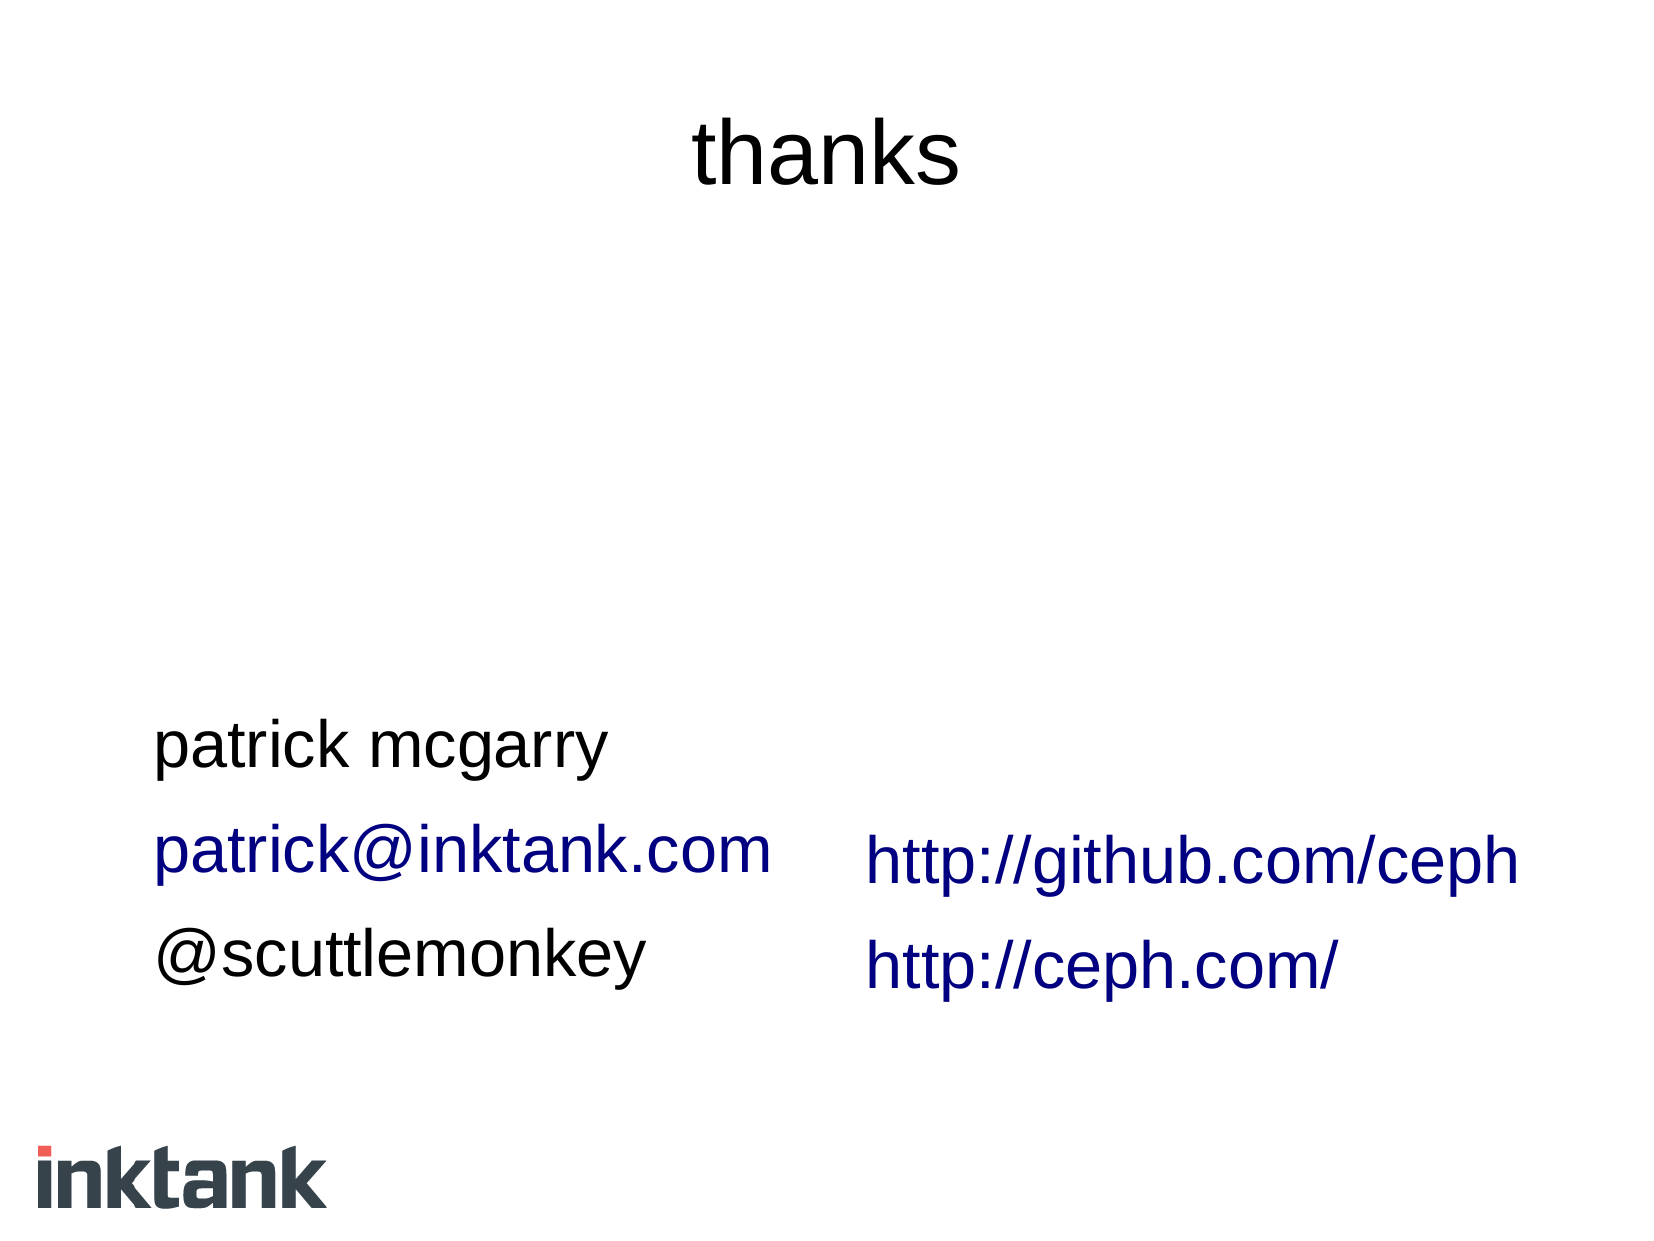

# thanks
patrick mcgarry
patrick@inktank.com
@scuttlemonkey
http://github.com/ceph
http://ceph.com/